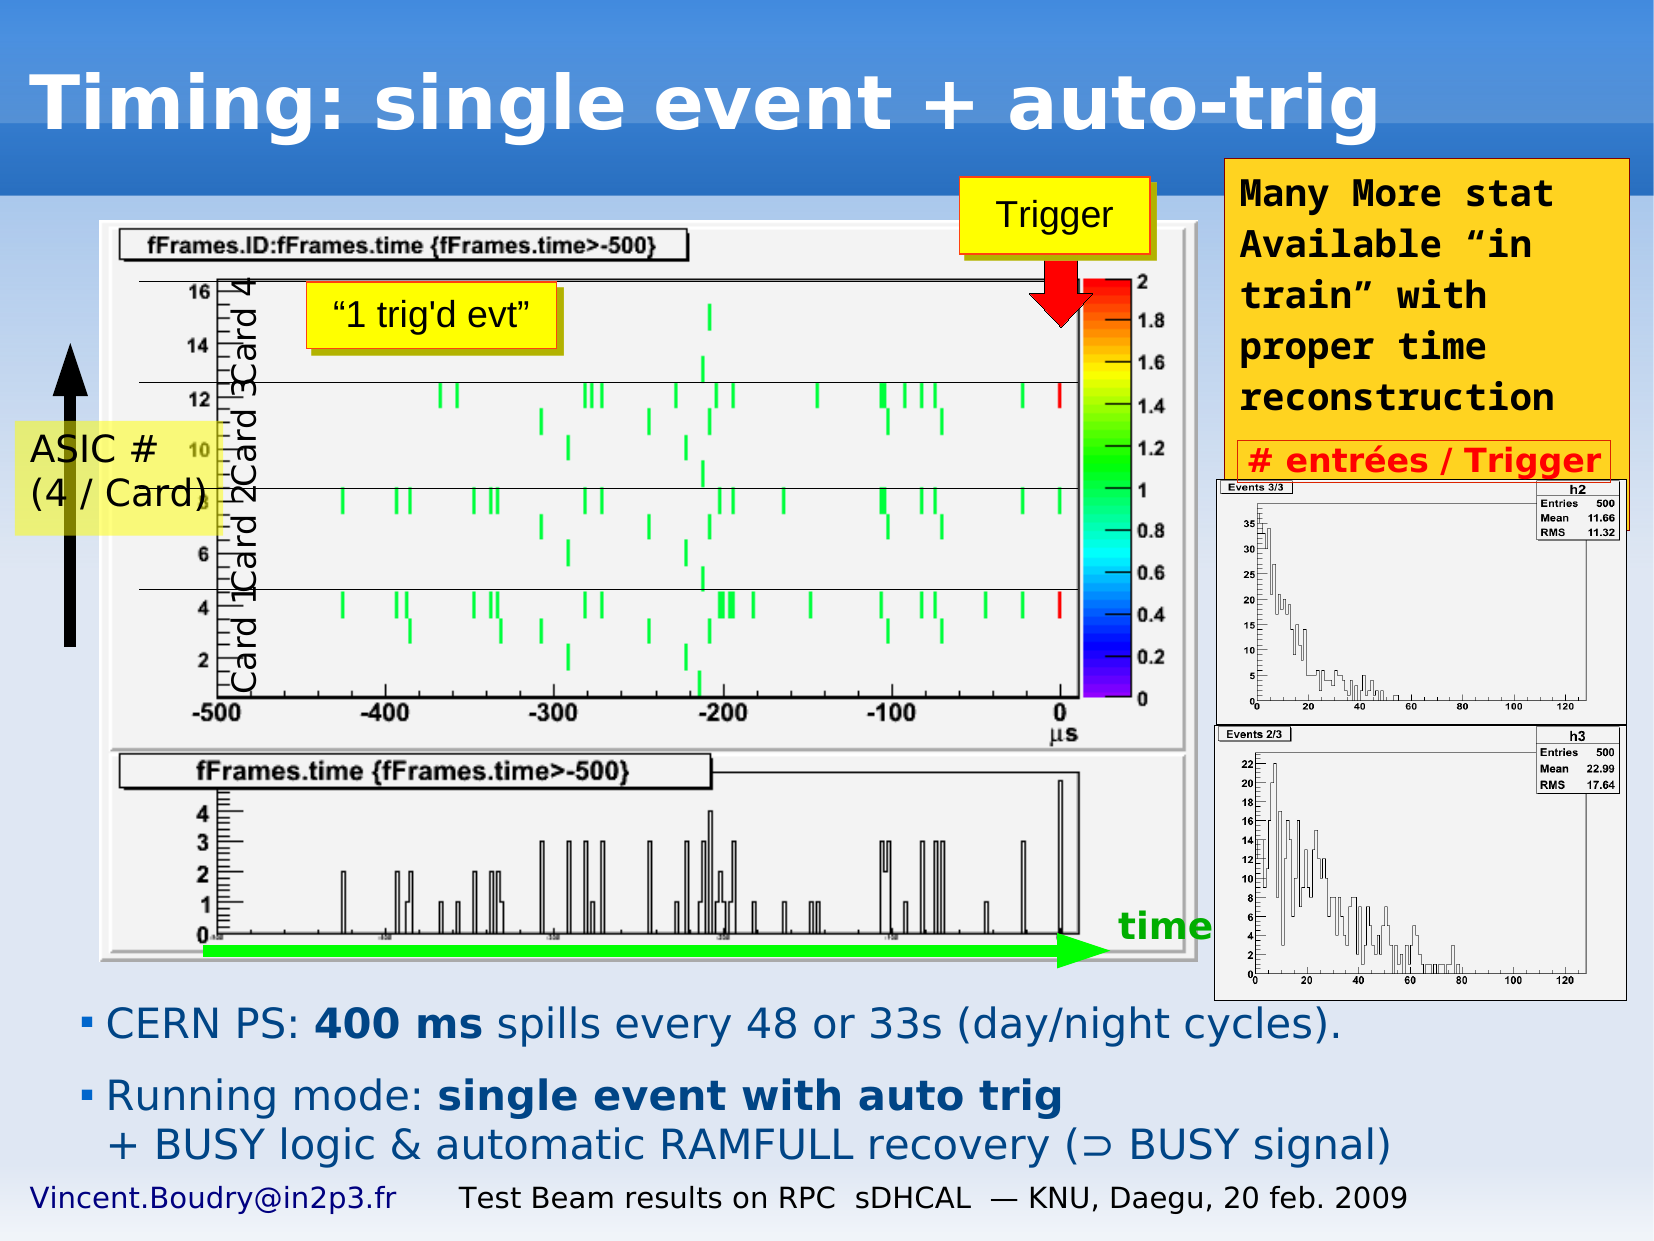

# Timing: single event + auto-trig
Many More stat
Available “in train” with proper time reconstruction
Expectation: ≥30
Trigger
“1 trig'd evt”
Card 4
Card 3
ASIC #
(4 / Card)
# entrées / Trigger
Card 2
Card 1
time
CERN PS: 400 ms spills every 48 or 33s (day/night cycles).
Running mode: single event with auto trig
+ BUSY logic & automatic RAMFULL recovery (⊃ BUSY signal)
Vincent.Boudry@in2p3.fr
Test Beam results on RPC sDHCAL — KNU, Daegu, 20 feb. 2009